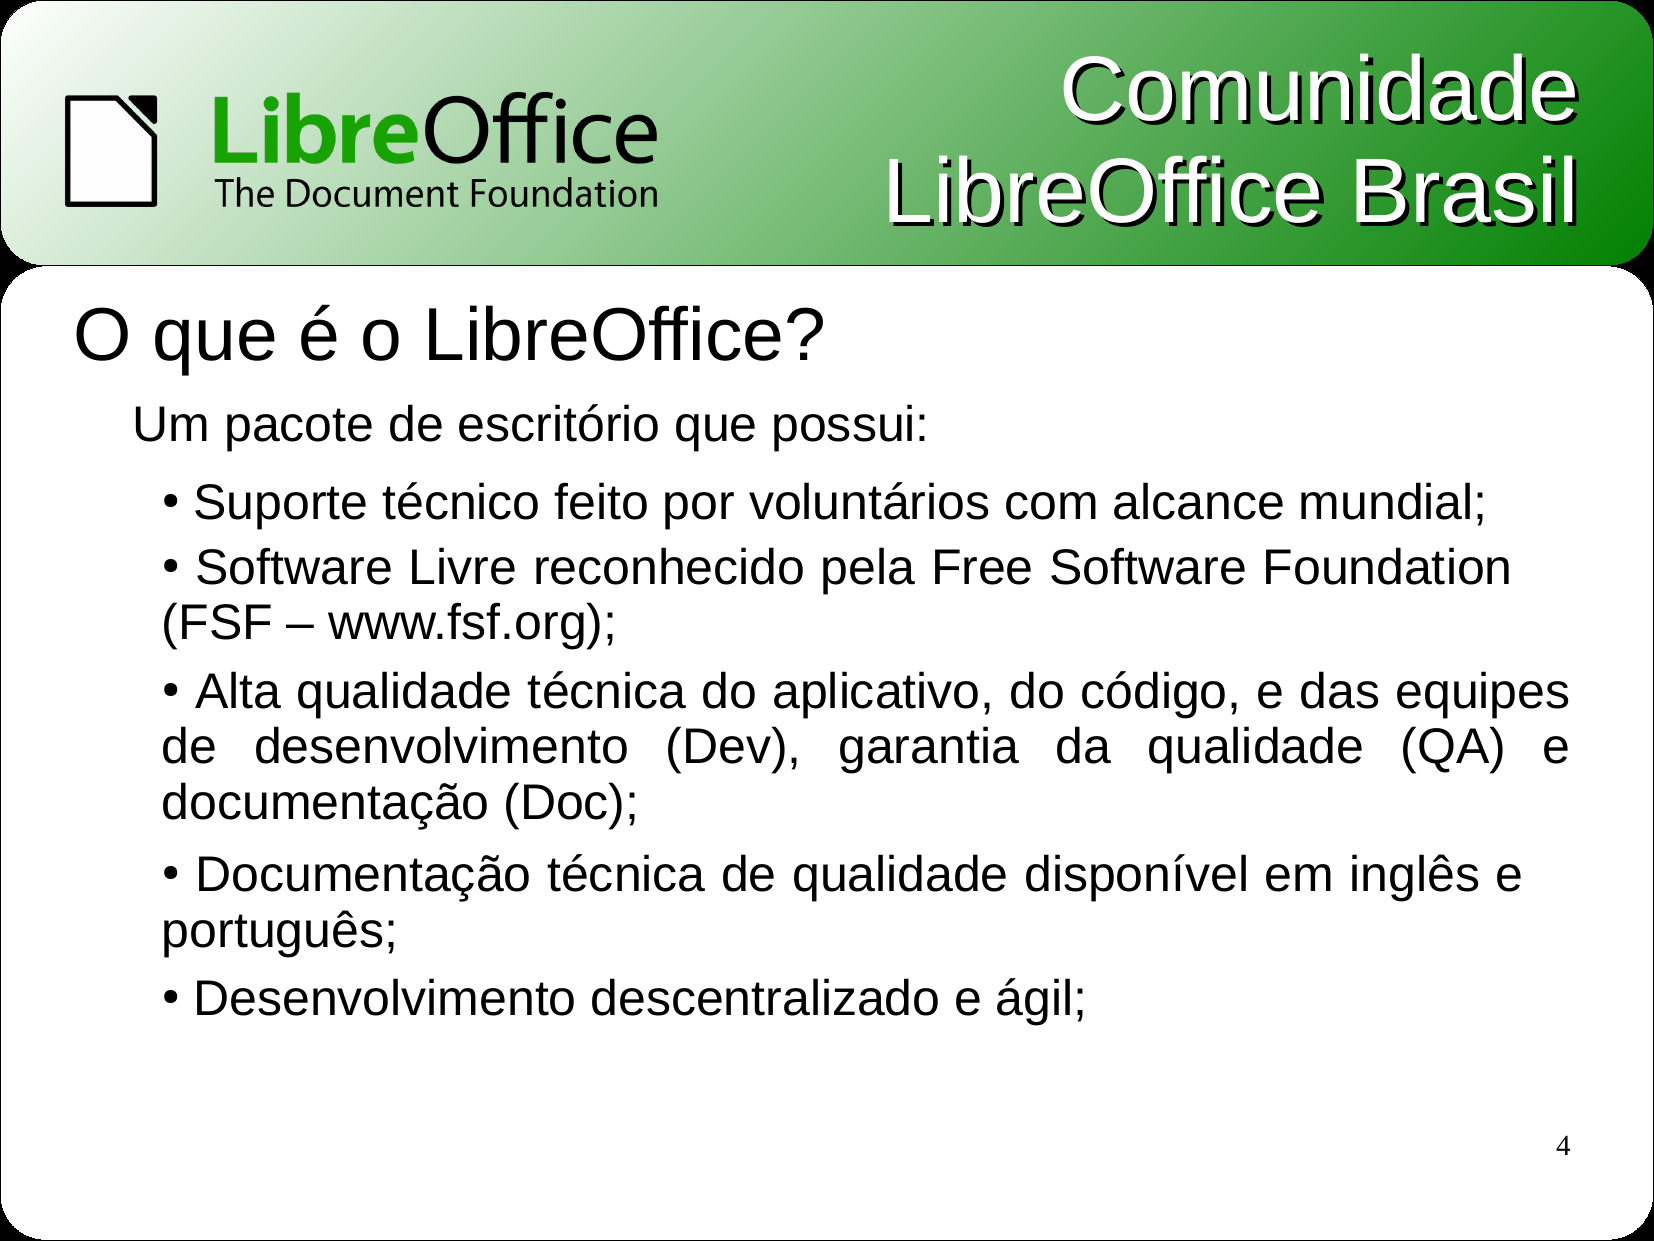

Comunidade LibreOffice Brasil
O que é o LibreOffice?
Um pacote de escritório que possui:
 Suporte técnico feito por voluntários com alcance mundial;
 Software Livre reconhecido pela Free Software Foundation (FSF – www.fsf.org);
 Alta qualidade técnica do aplicativo, do código, e das equipes de desenvolvimento (Dev), garantia da qualidade (QA) e documentação (Doc);
 Documentação técnica de qualidade disponível em inglês e português;
 Desenvolvimento descentralizado e ágil;
4